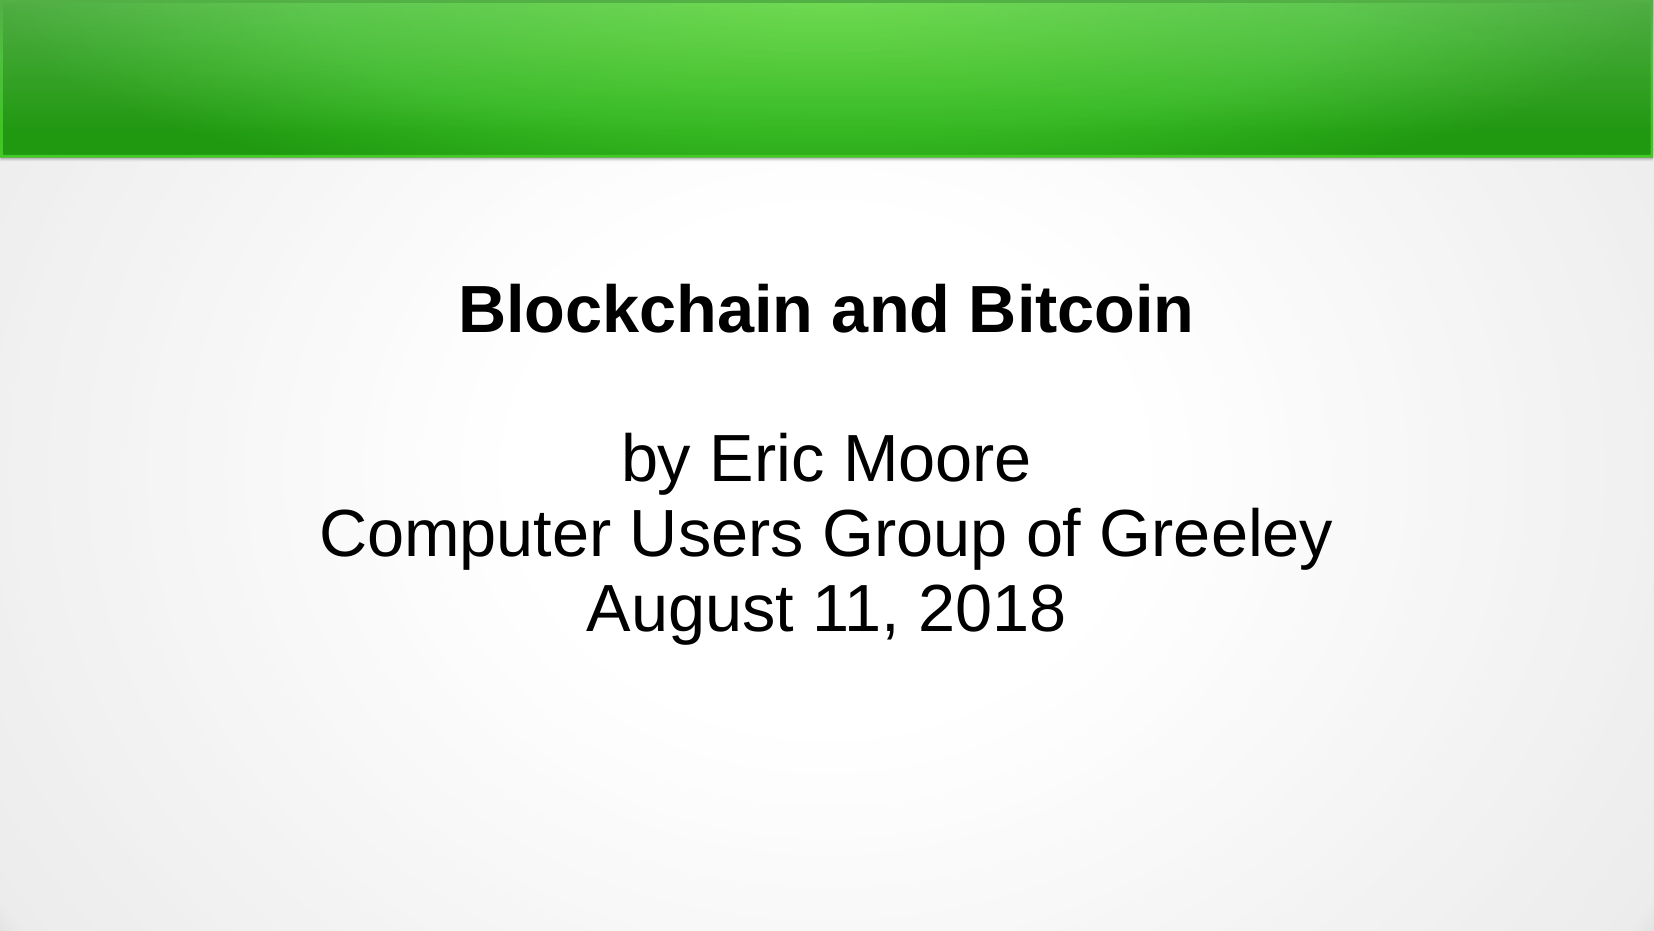

# Blockchain and Bitcoin
by Eric Moore
Computer Users Group of Greeley
August 11, 2018